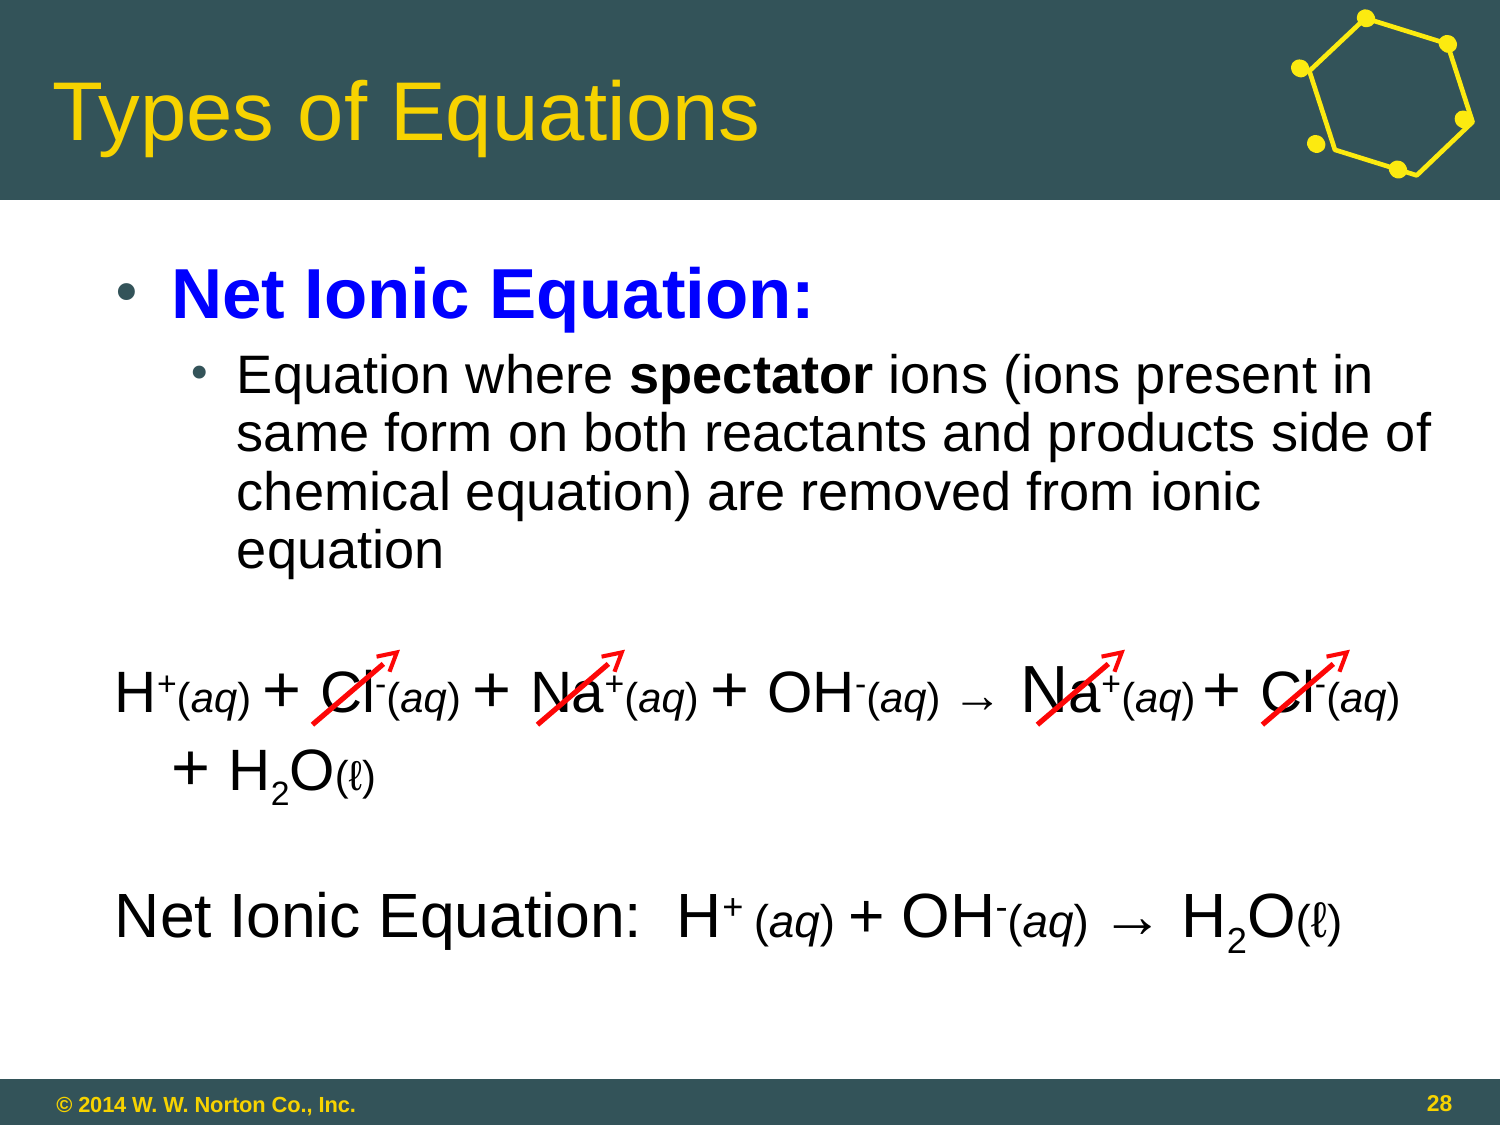

Types of Equations
# Net Ionic Equation:
Equation where spectator ions (ions present in same form on both reactants and products side of chemical equation) are removed from ionic equation
H+(aq) + Cl-(aq) + Na+(aq) + OH-(aq) → Na+(aq) + Cl-(aq) + H2O(ℓ)
Net Ionic Equation: H+ (aq) + OH-(aq) → H2O(ℓ)